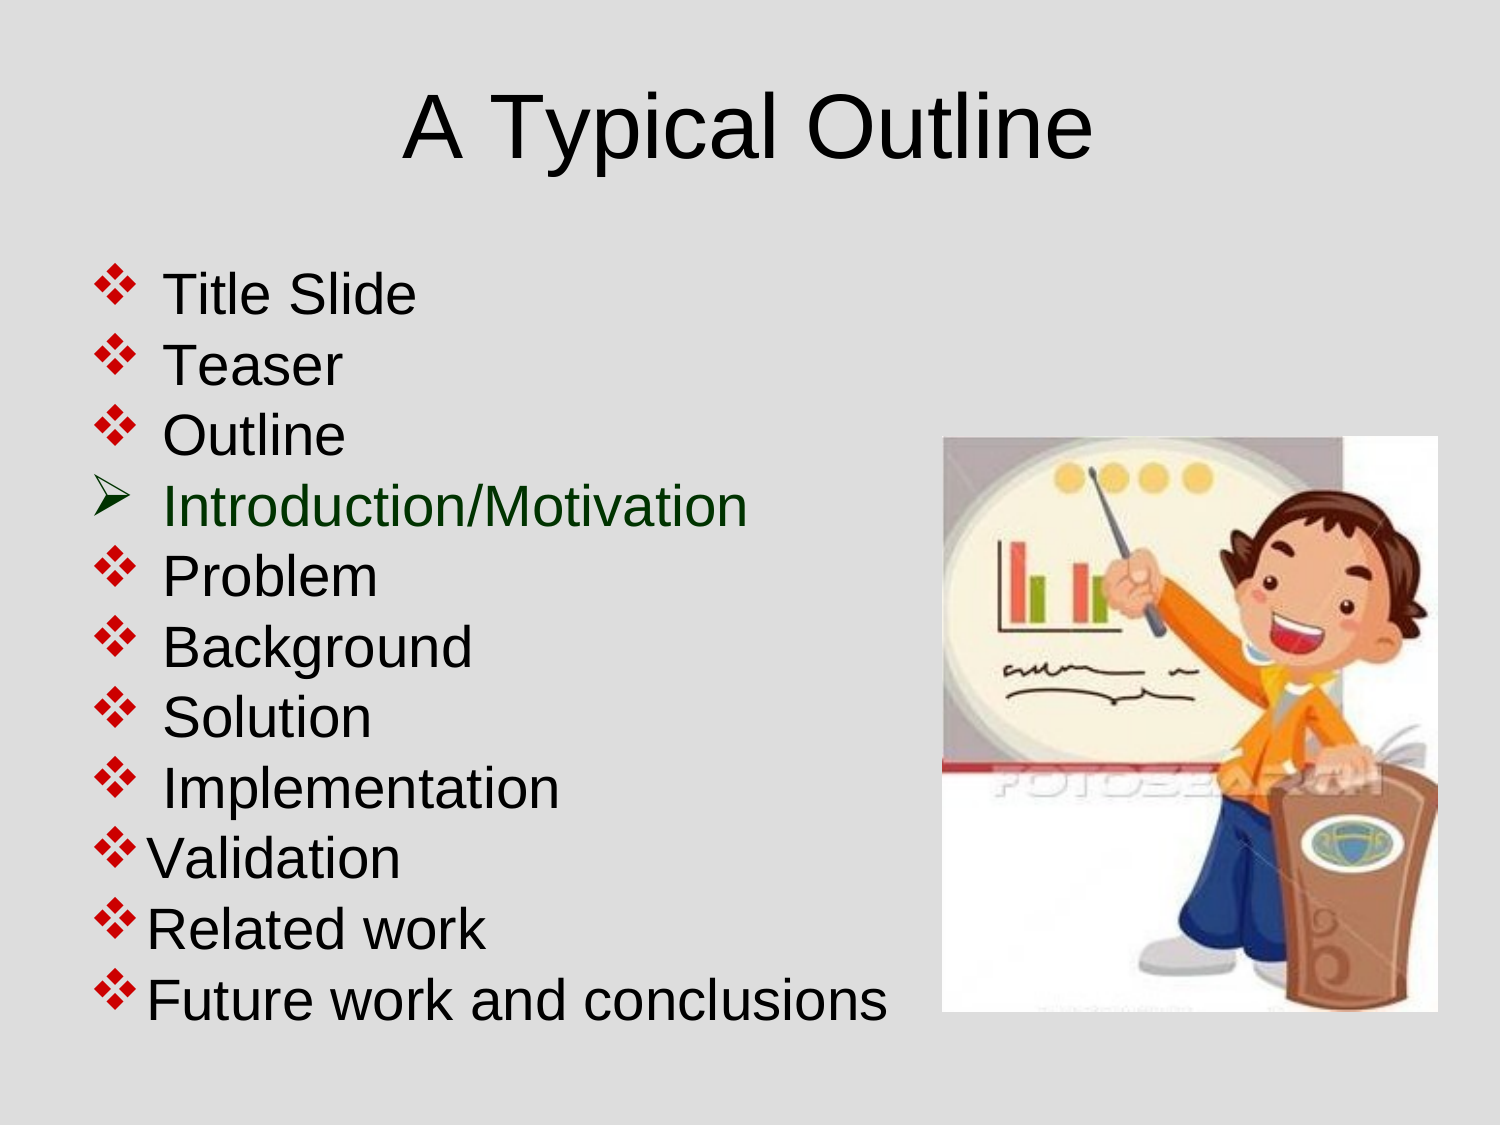

# A Typical Outline
 Title Slide
 Teaser
 Outline
 Introduction/Motivation
 Problem
 Background
 Solution
 Implementation
Validation
Related work
Future work and conclusions